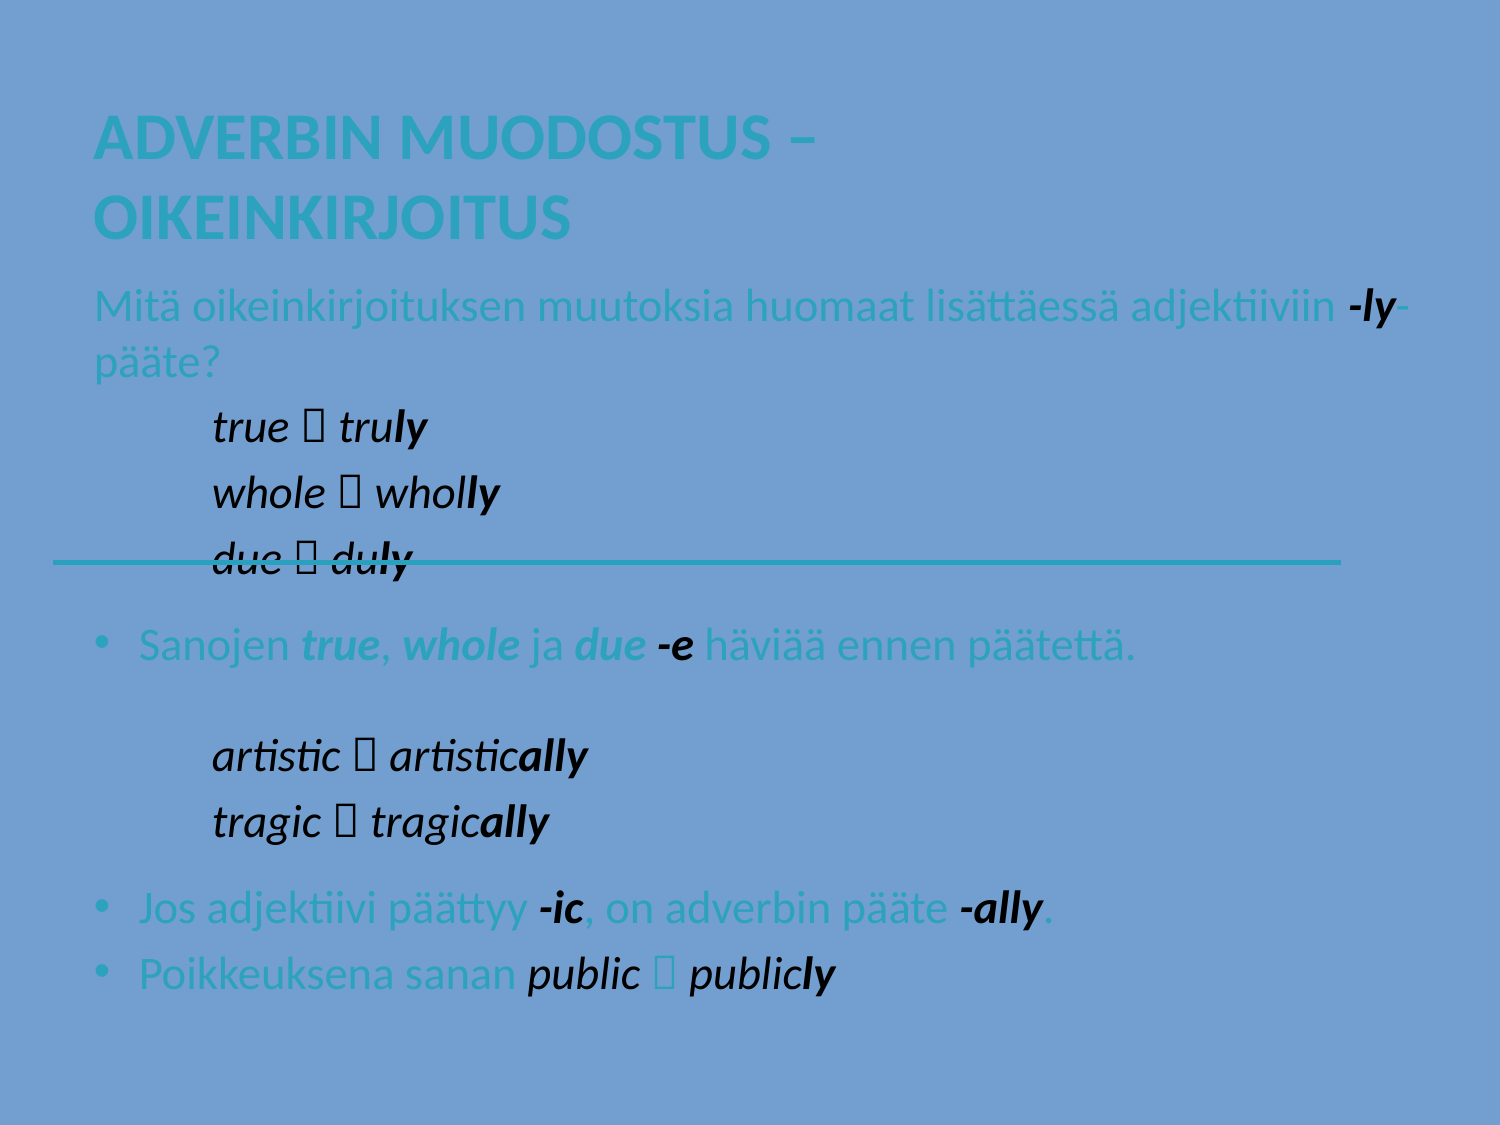

# ADVERBIN MUODOSTUS – OIKEINKIRJOITUS
Mitä oikeinkirjoituksen muutoksia huomaat lisättäessä adjektiiviin -ly-pääte?
		true  truly
		whole  wholly
		due  duly
Sanojen true, whole ja due -e häviää ennen päätettä.
		artistic  artistically
		tragic  tragically
Jos adjektiivi päättyy -ic, on adverbin pääte -ally.
Poikkeuksena sanan public  publicly